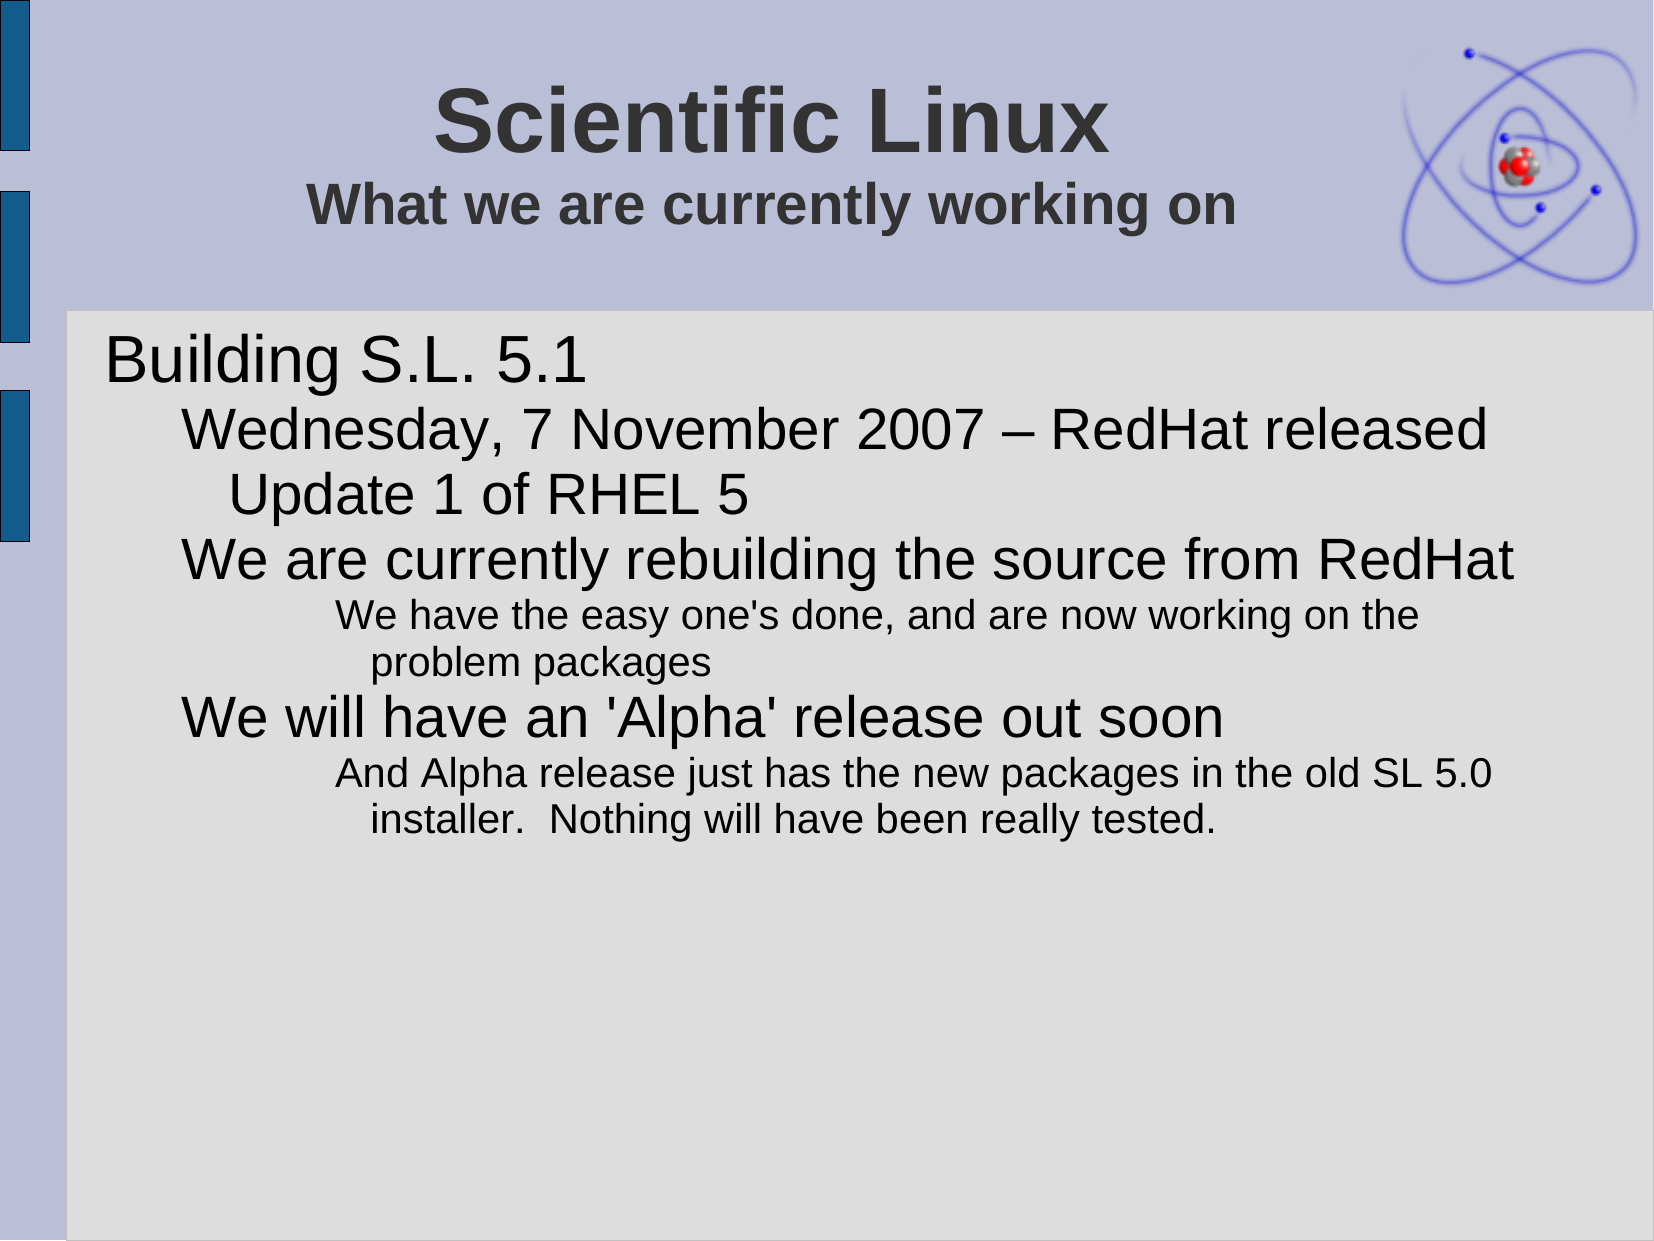

# Scientific Linux What we are currently working on
Building S.L. 5.1
Wednesday, 7 November 2007 – RedHat released Update 1 of RHEL 5
We are currently rebuilding the source from RedHat
We have the easy one's done, and are now working on the problem packages
We will have an 'Alpha' release out soon
And Alpha release just has the new packages in the old SL 5.0 installer. Nothing will have been really tested.